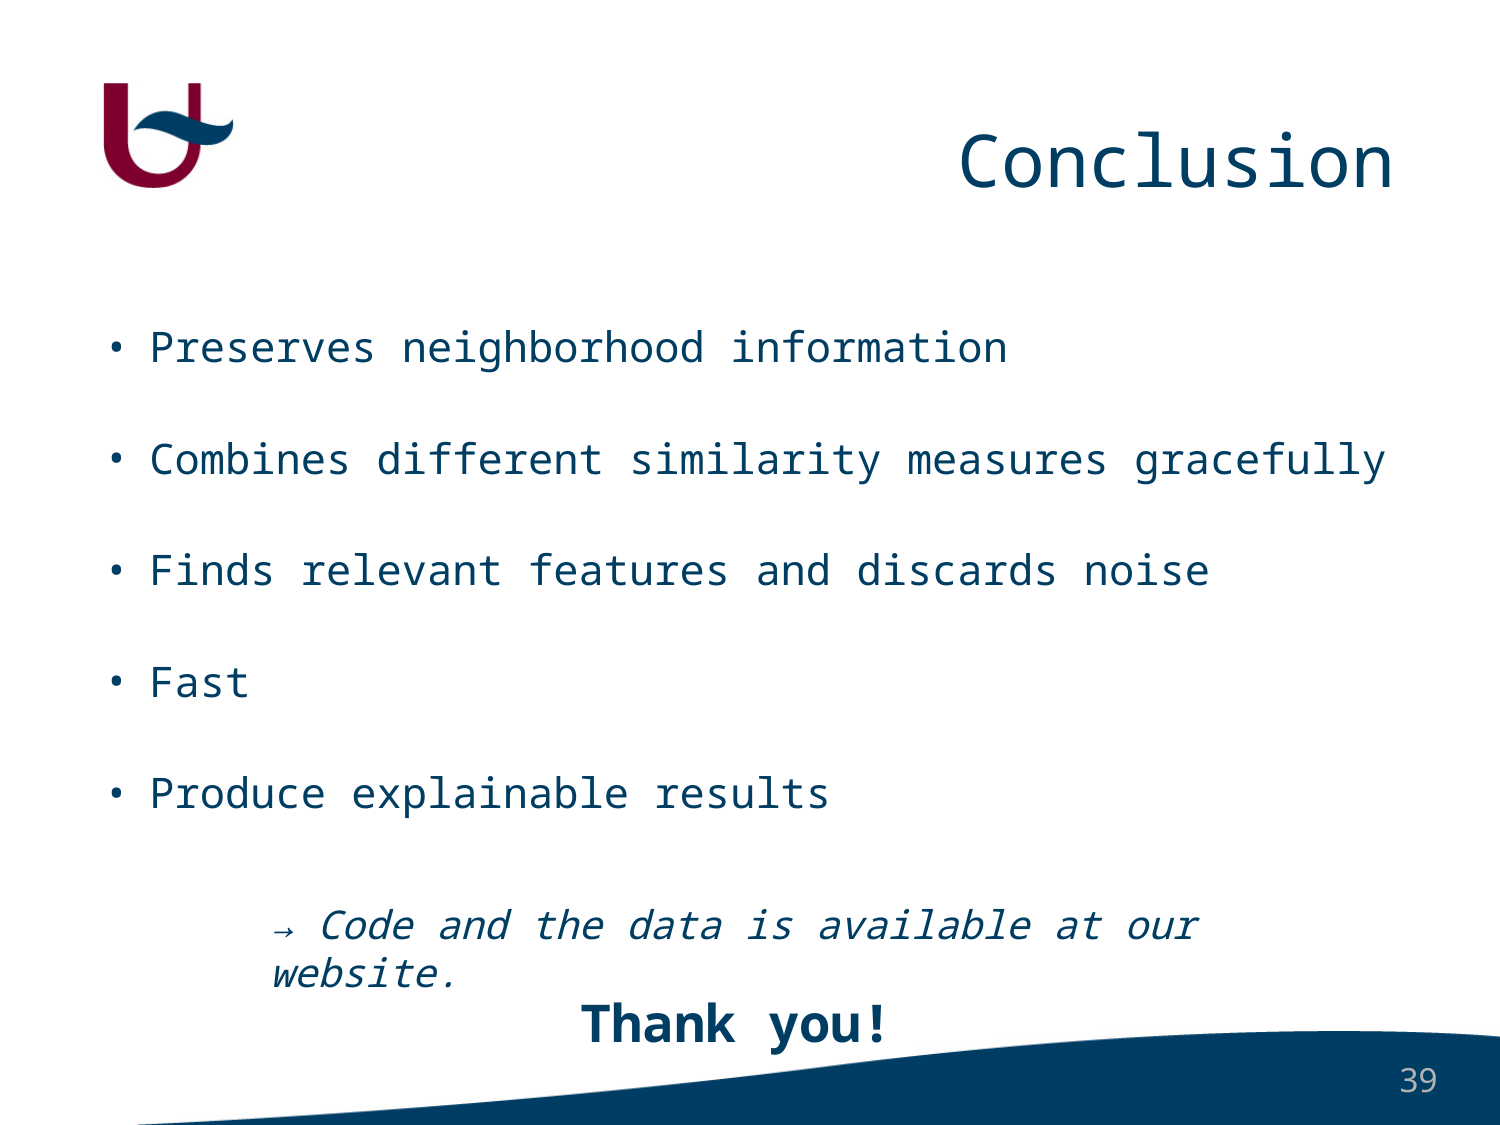

# Conclusion
Preserves neighborhood information
Combines different similarity measures gracefully
Finds relevant features and discards noise
Fast
Produce explainable results
→ Code and the data is available at our website.
Thank you!